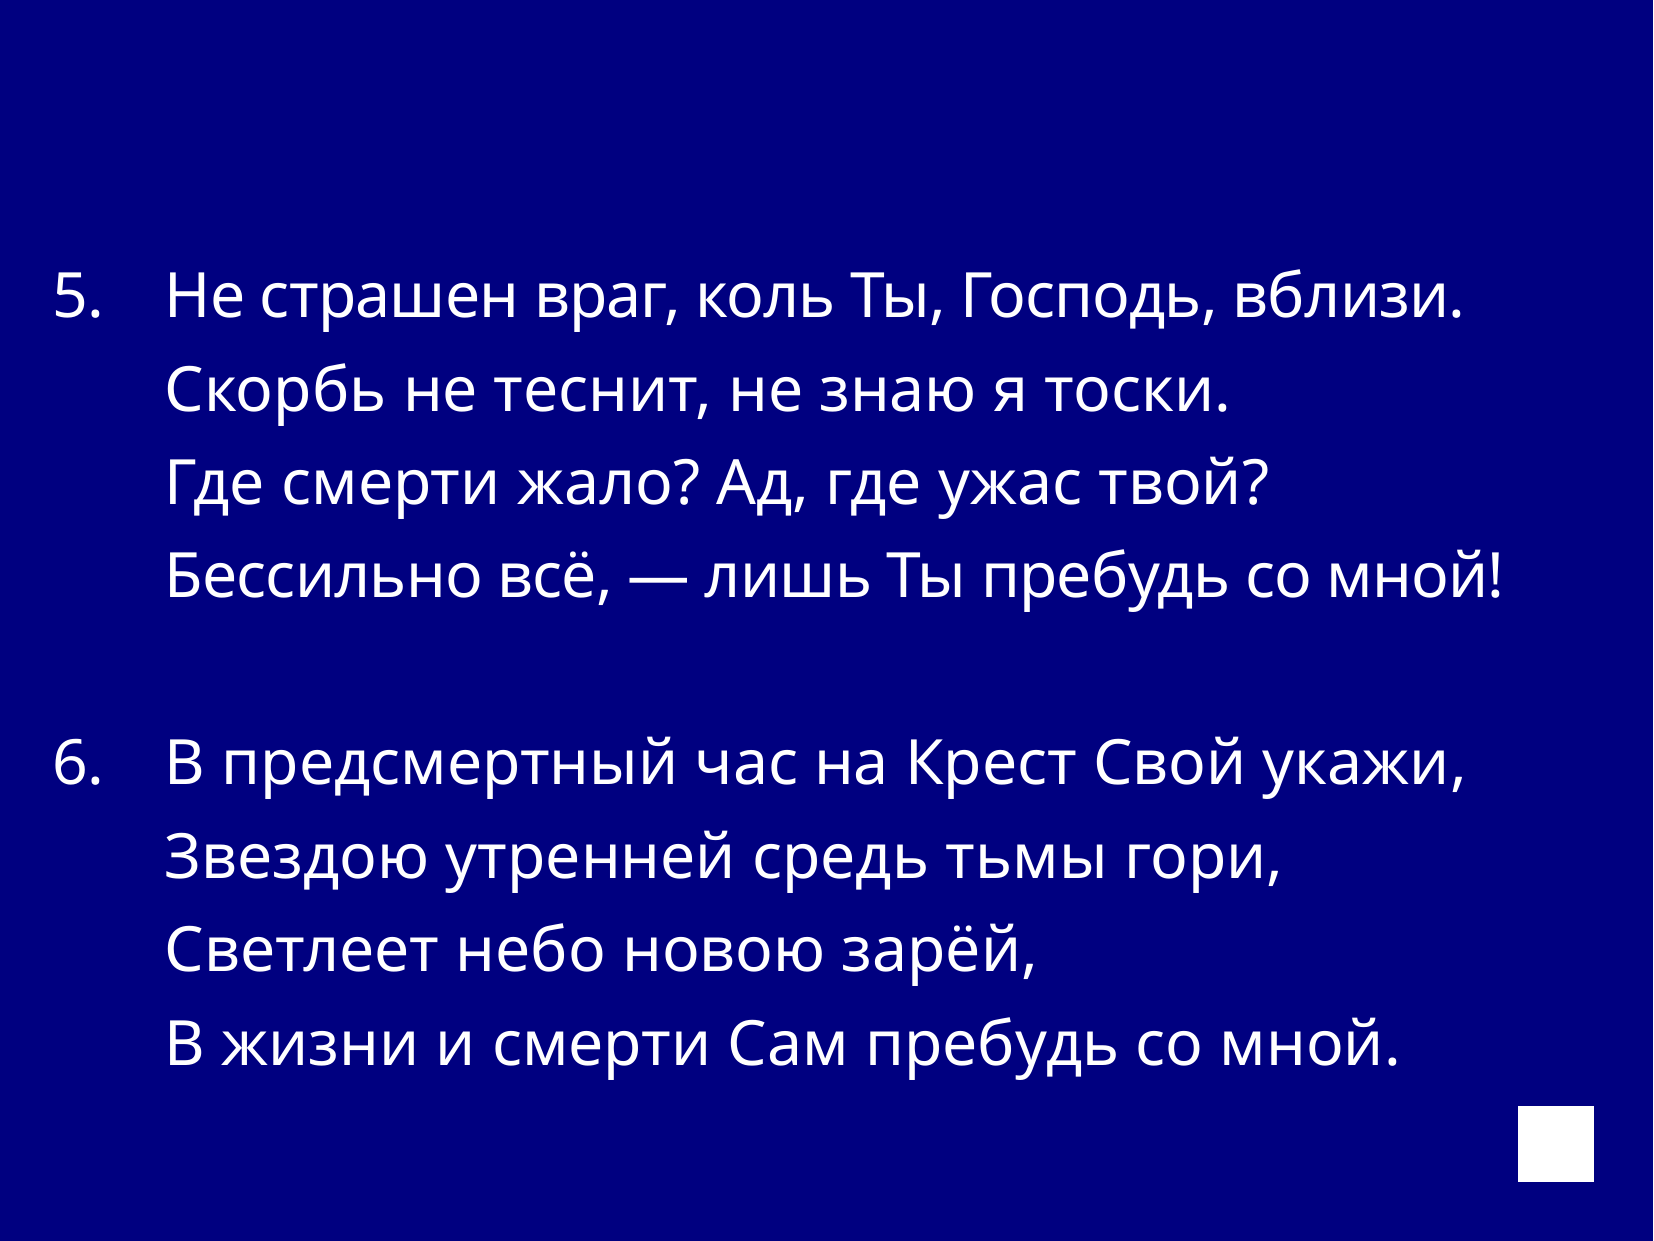

5.	Не страшен враг, коль Ты, Господь, вблизи.
	Скорбь не теснит, не знаю я тоски.
	Где смерти жало? Ад, где ужас твой?
	Бессильно всё, — лишь Ты пребудь со мной!
6.	В предсмертный час на Крест Свой укажи,
	Звездою утренней средь тьмы гори,
	Светлеет небо новою зарёй,
	В жизни и смерти Сам пребудь со мной.